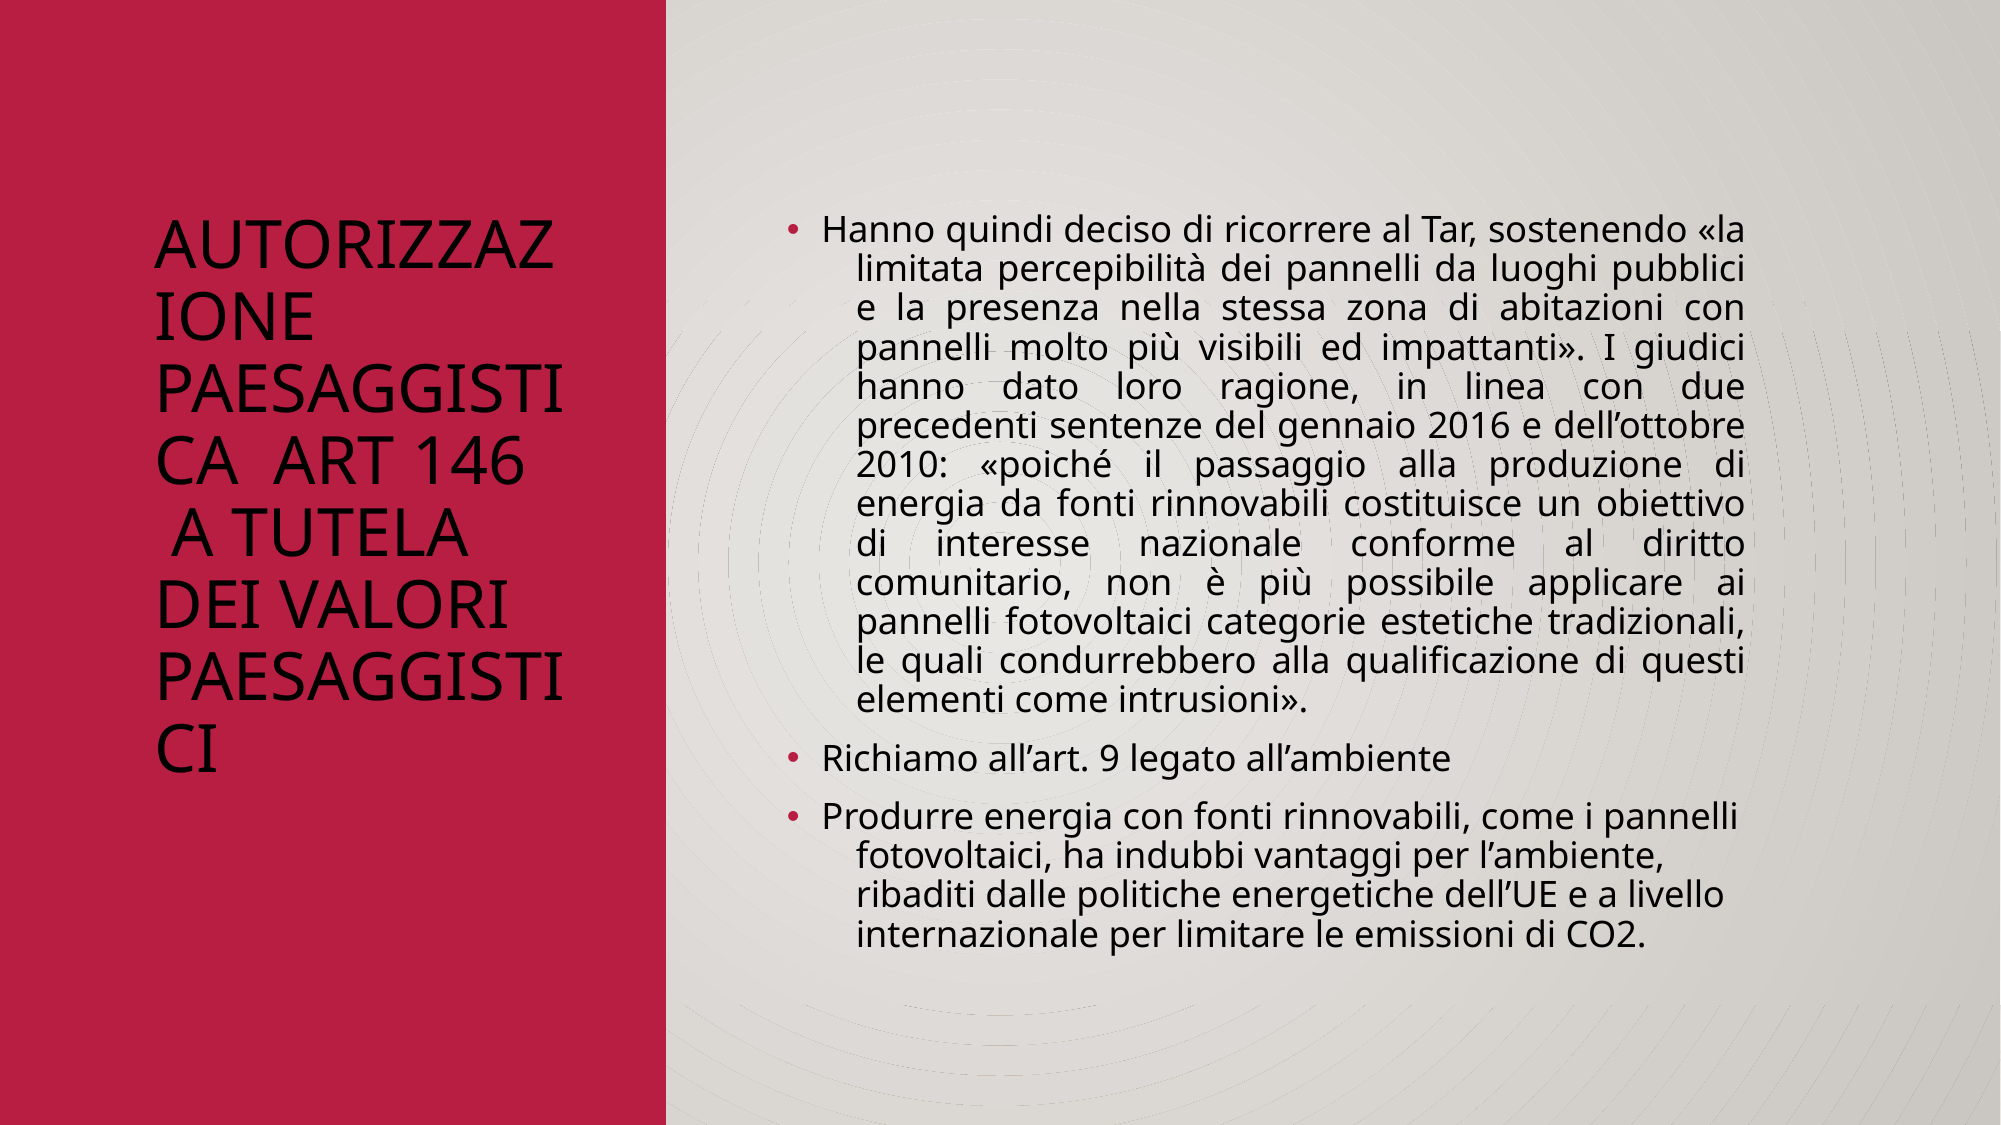

# Autorizzazione paesaggistica art 146 a tutela dei valori paesaggistici
Hanno quindi deciso di ricorrere al Tar, sostenendo «la limitata percepibilità dei pannelli da luoghi pubblici e la presenza nella stessa zona di abitazioni con pannelli molto più visibili ed impattanti». I giudici hanno dato loro ragione, in linea con due precedenti sentenze del gennaio 2016 e dell’ottobre 2010: «poiché il passaggio alla produzione di energia da fonti rinnovabili costituisce un obiettivo di interesse nazionale conforme al diritto comunitario, non è più possibile applicare ai pannelli fotovoltaici categorie estetiche tradizionali, le quali condurrebbero alla qualificazione di questi elementi come intrusioni».
Richiamo all’art. 9 legato all’ambiente
Produrre energia con fonti rinnovabili, come i pannelli fotovoltaici, ha indubbi vantaggi per l’ambiente, ribaditi dalle politiche energetiche dell’UE e a livello internazionale per limitare le emissioni di CO2.